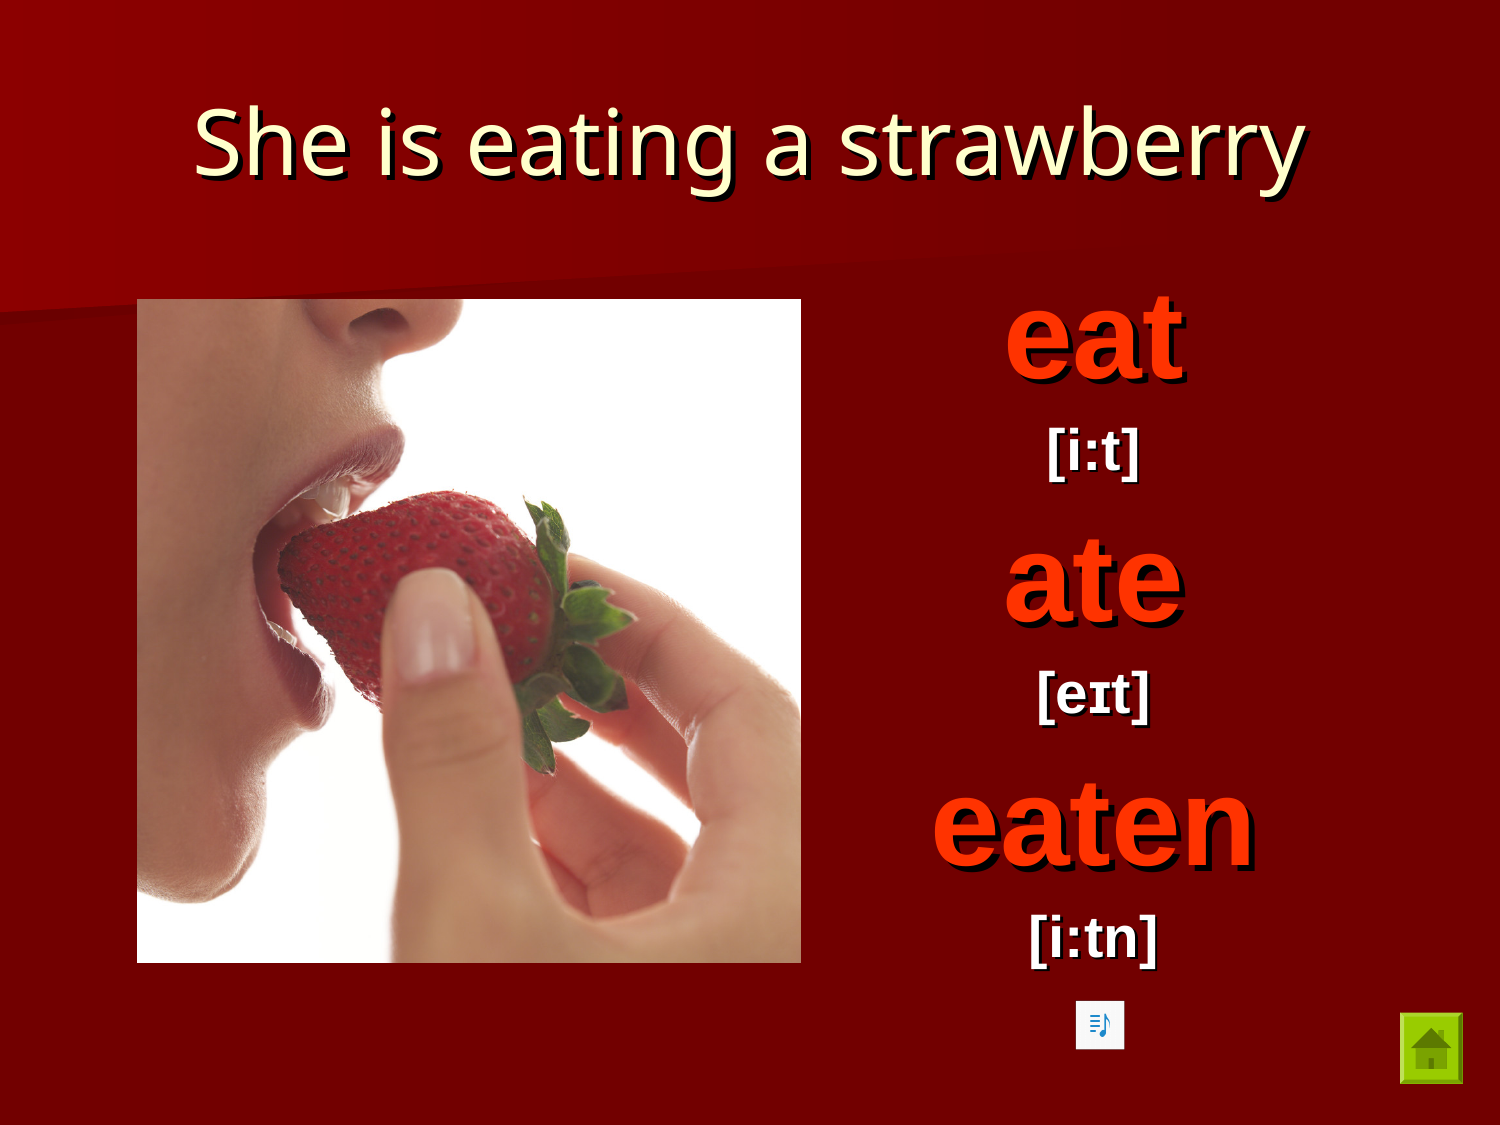

# She is eating a strawberry
eat
[i:t]
ate
[eɪt]
eaten
[i:tn]